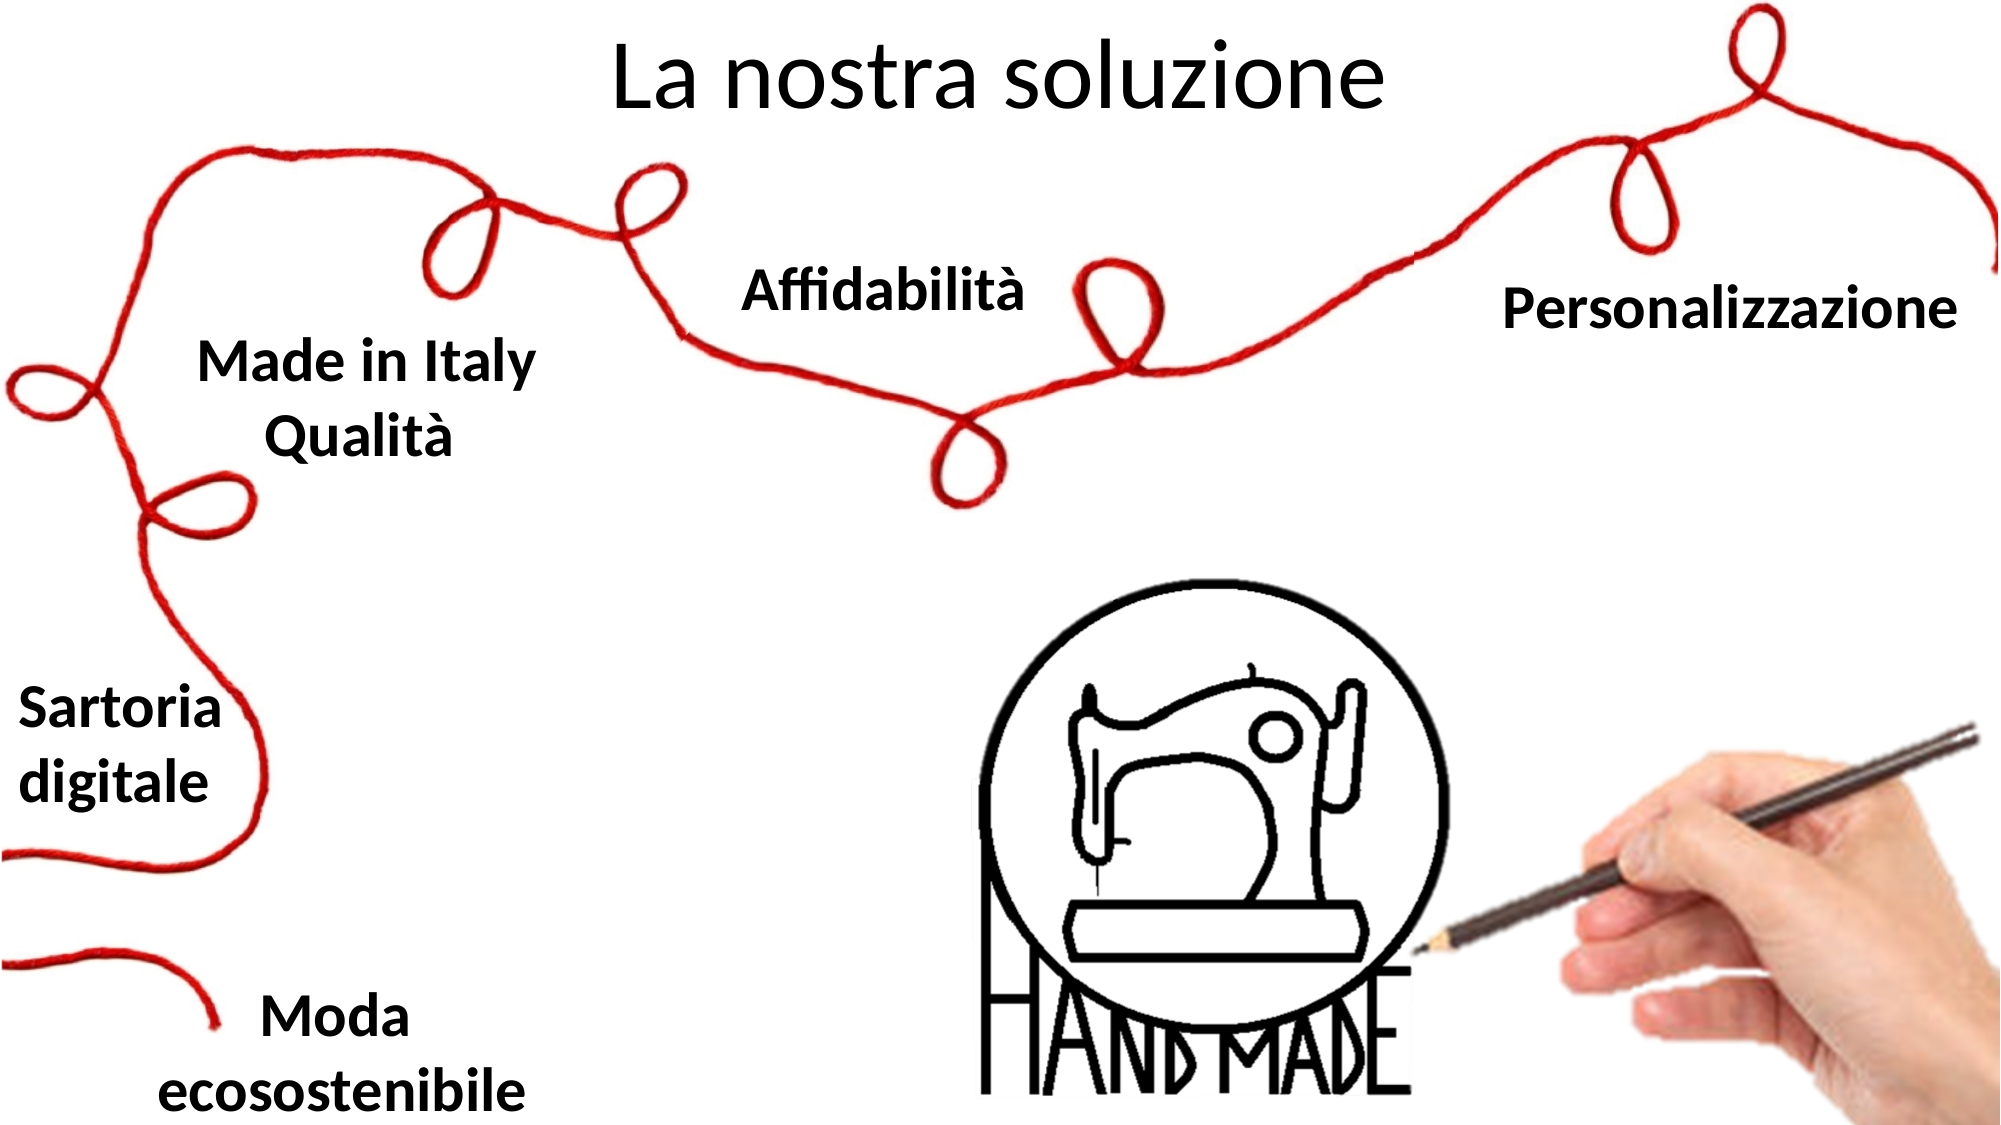

La nostra soluzione
Affidabilità
Personalizzazione
Made in Italy
Qualità
Sartoria
digitale
Moda
ecosostenibile